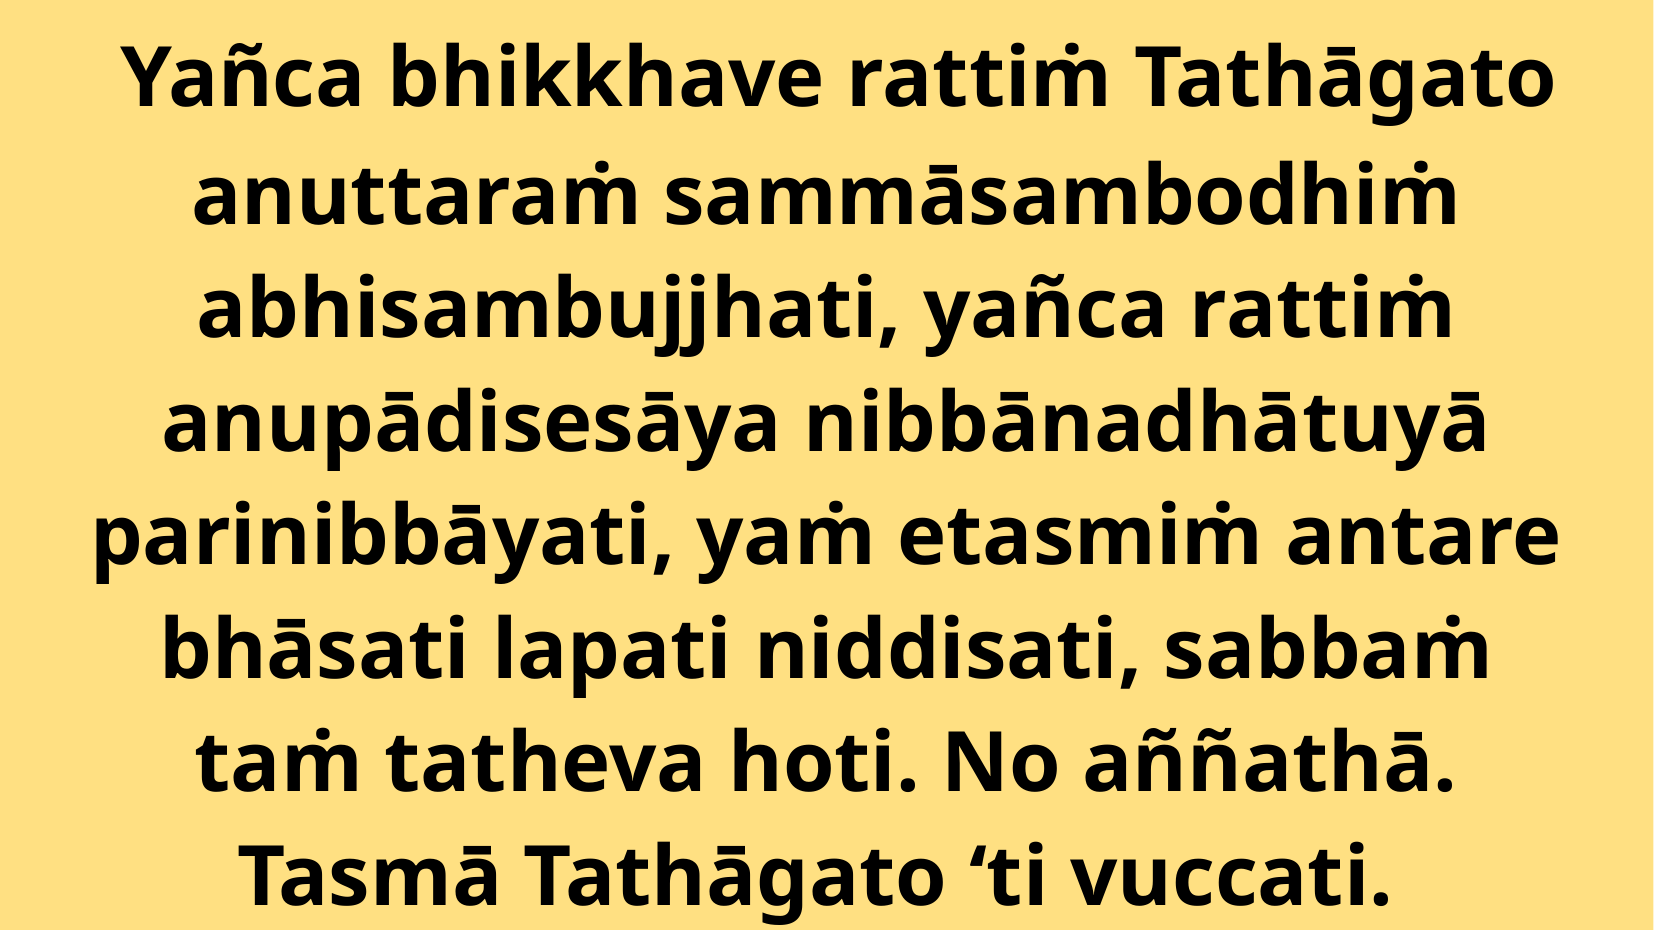

# Yañca bhikkhave rattiṁ Tathāgato anuttaraṁ sammāsambodhiṁ abhisambujjhati, yañca rattiṁ anupādisesāya nibbānadhātuyā parinibbāyati, yaṁ etasmiṁ antare bhāsati lapati niddisati, sabbaṁ taṁ tatheva hoti. No aññathā. Tasmā Tathāgato ‘ti vuccati.